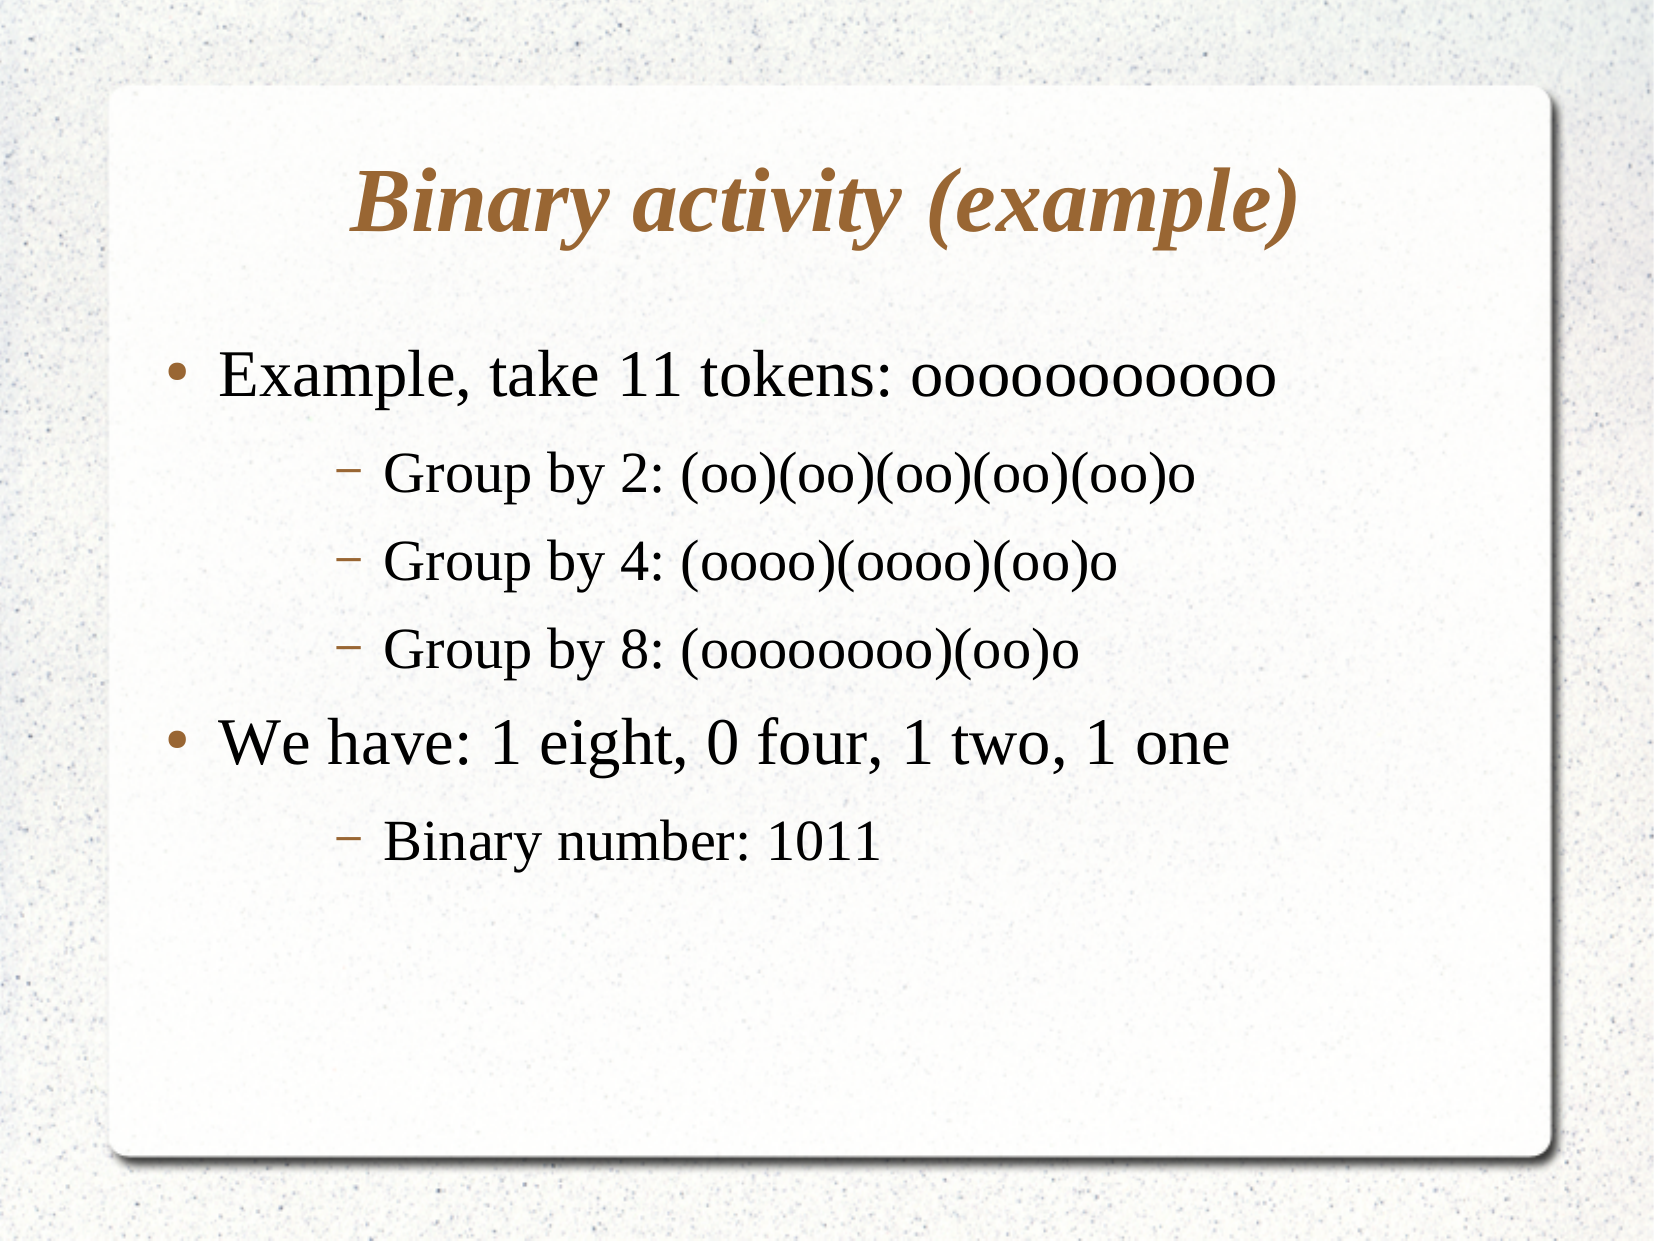

# Binary activity (example)
Example, take 11 tokens: ooooooooooo
Group by 2: (oo)(oo)(oo)(oo)(oo)o
Group by 4: (oooo)(oooo)(oo)o
Group by 8: (oooooooo)(oo)o
We have: 1 eight, 0 four, 1 two, 1 one
Binary number: 1011